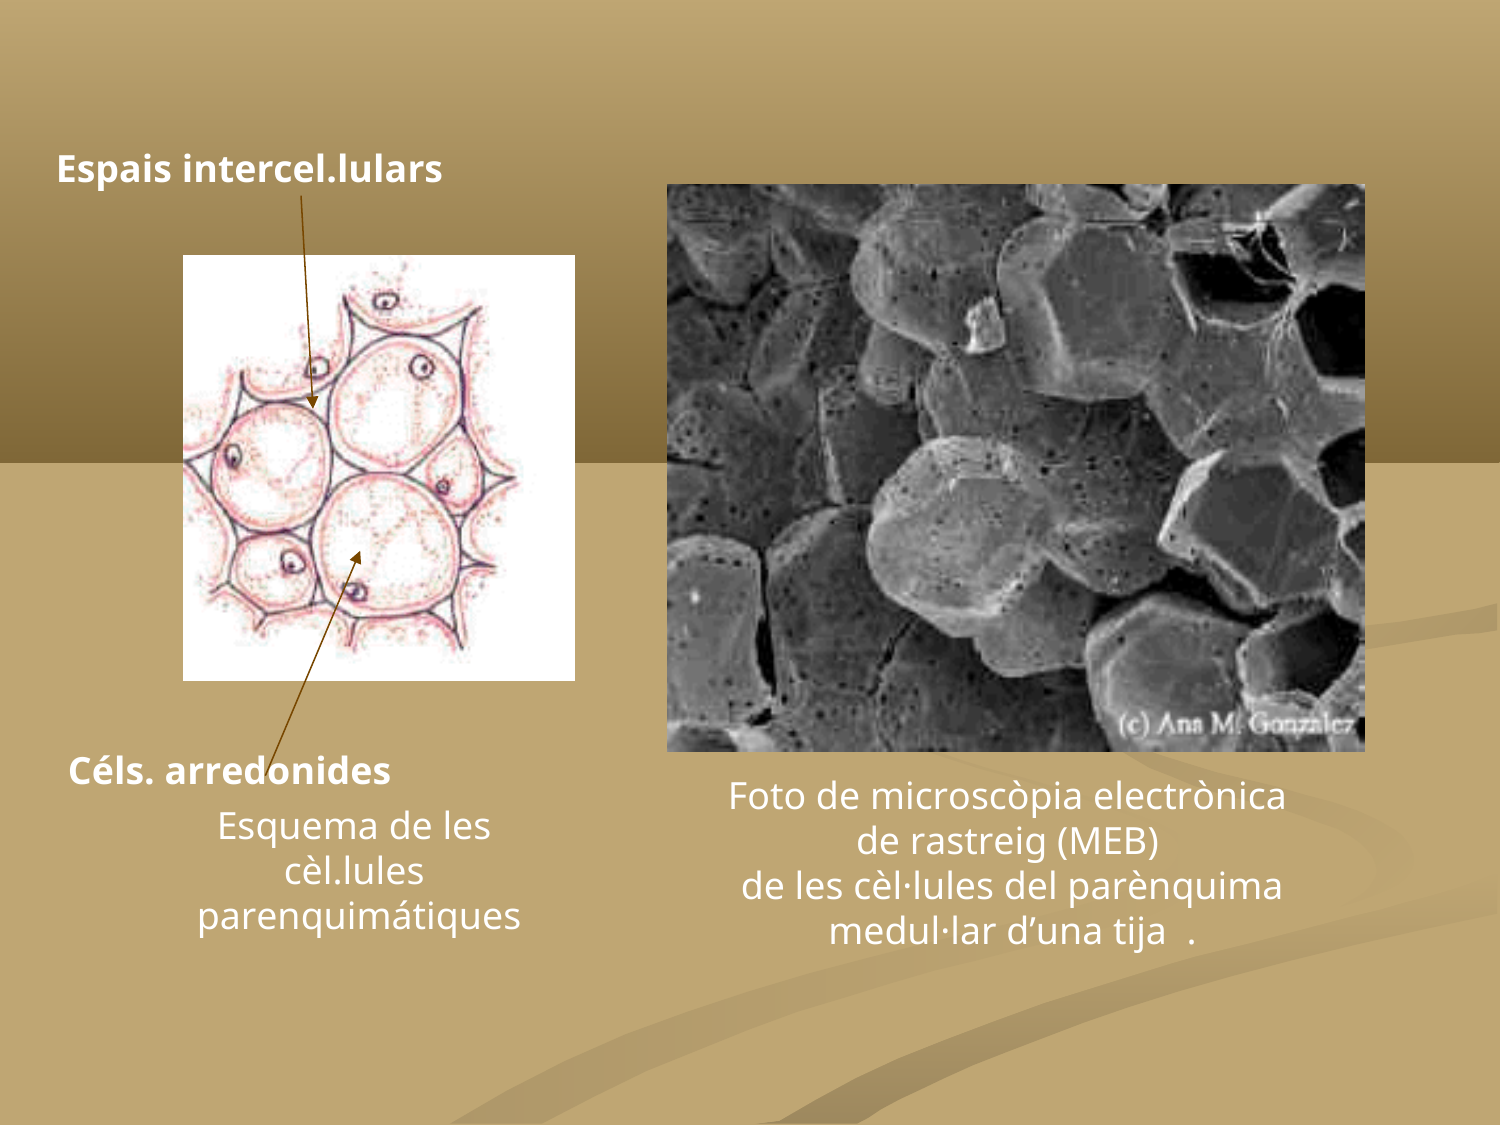

Espais intercel.lulars
Céls. arredonides
Foto de microscòpia electrònica
de rastreig (MEB)
de les cèl·lules del parènquima
medul·lar d’una tija .
Esquema de les cèl.lules
 parenquimátiques